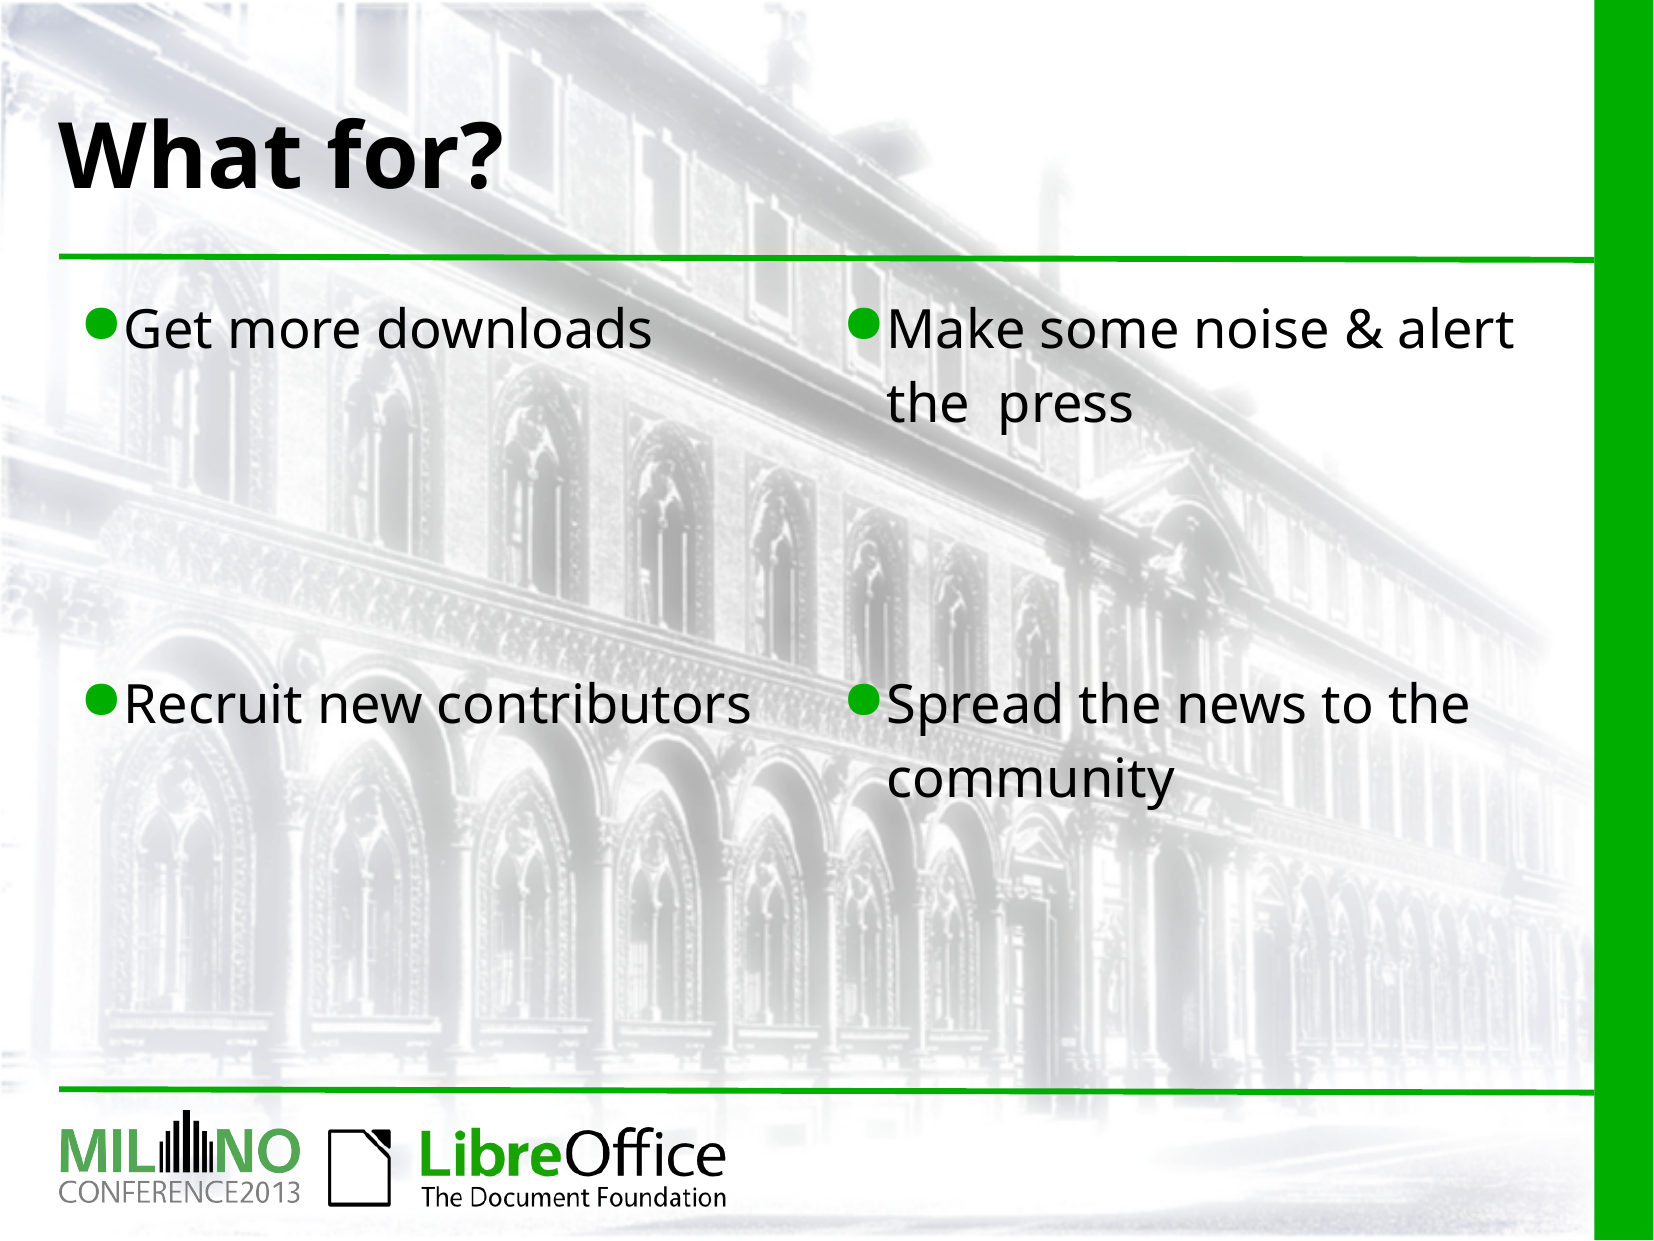

# What for?
Get more downloads
Make some noise & alert the press
Recruit new contributors
Spread the news to the community